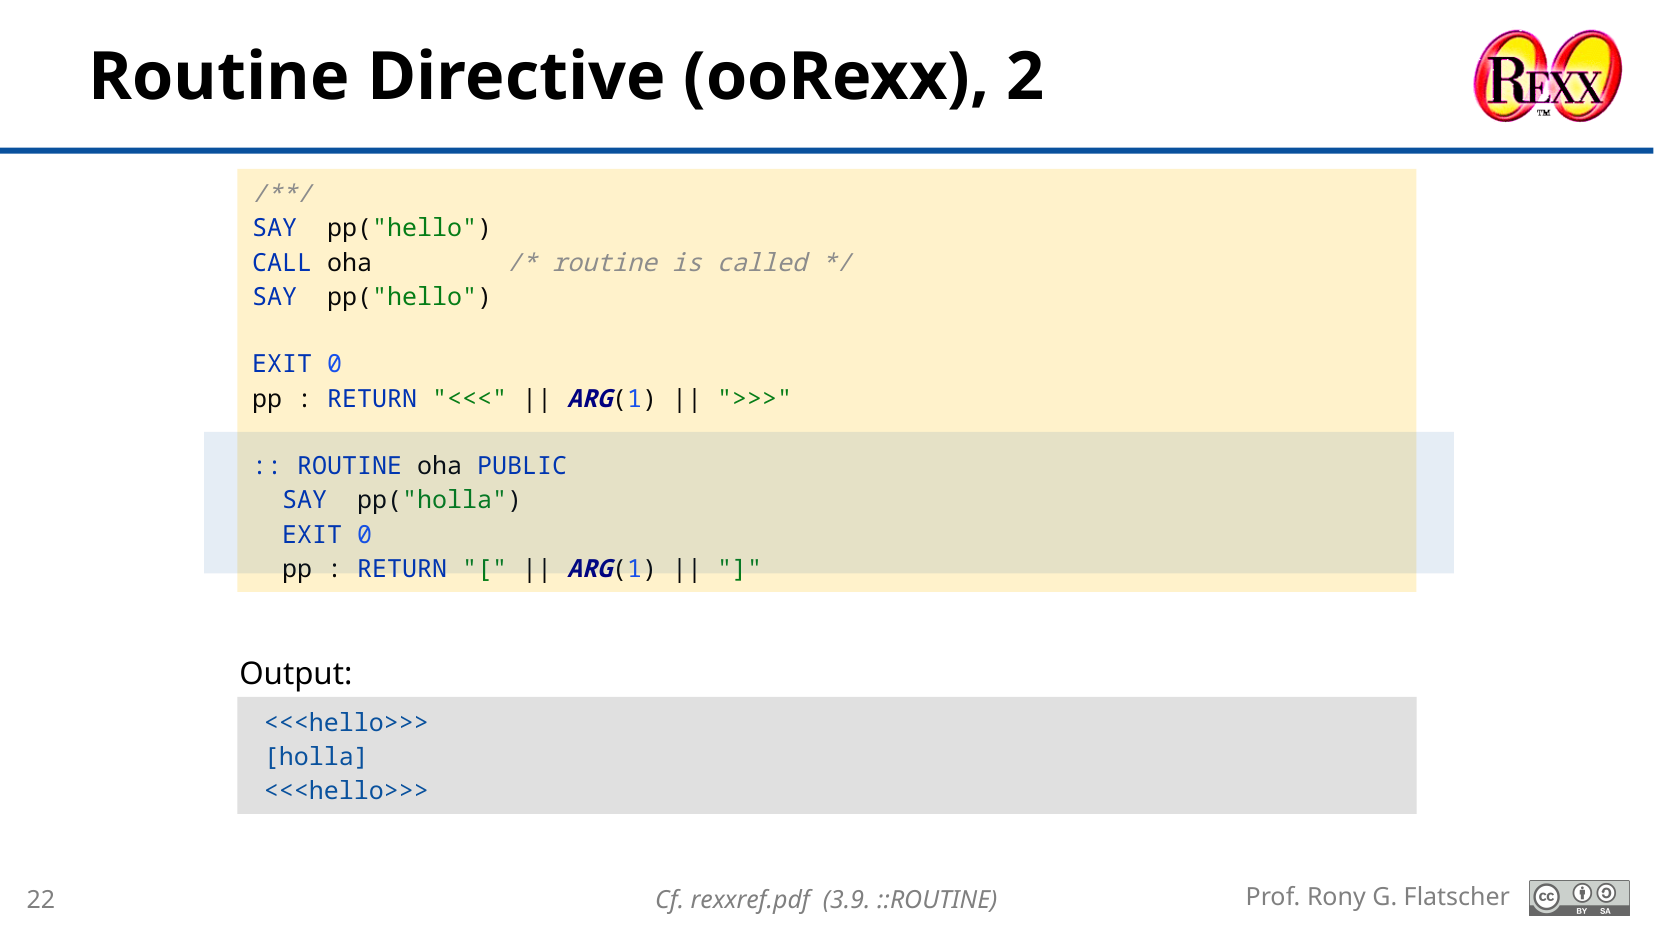

# Routine Directive (ooRexx), 2
/**/
SAY pp("hello")
CALL oha /* routine is called */
SAY pp("hello")
EXIT 0
pp : RETURN "<<<" || ARG(1) || ">>>"
:: ROUTINE oha PUBLIC
 SAY pp("holla")
 EXIT 0
 pp : RETURN "[" || ARG(1) || "]"
Output:
<<<hello>>>
[holla]
<<<hello>>>
Cf. rexxref.pdf (3.9. ::ROUTINE)